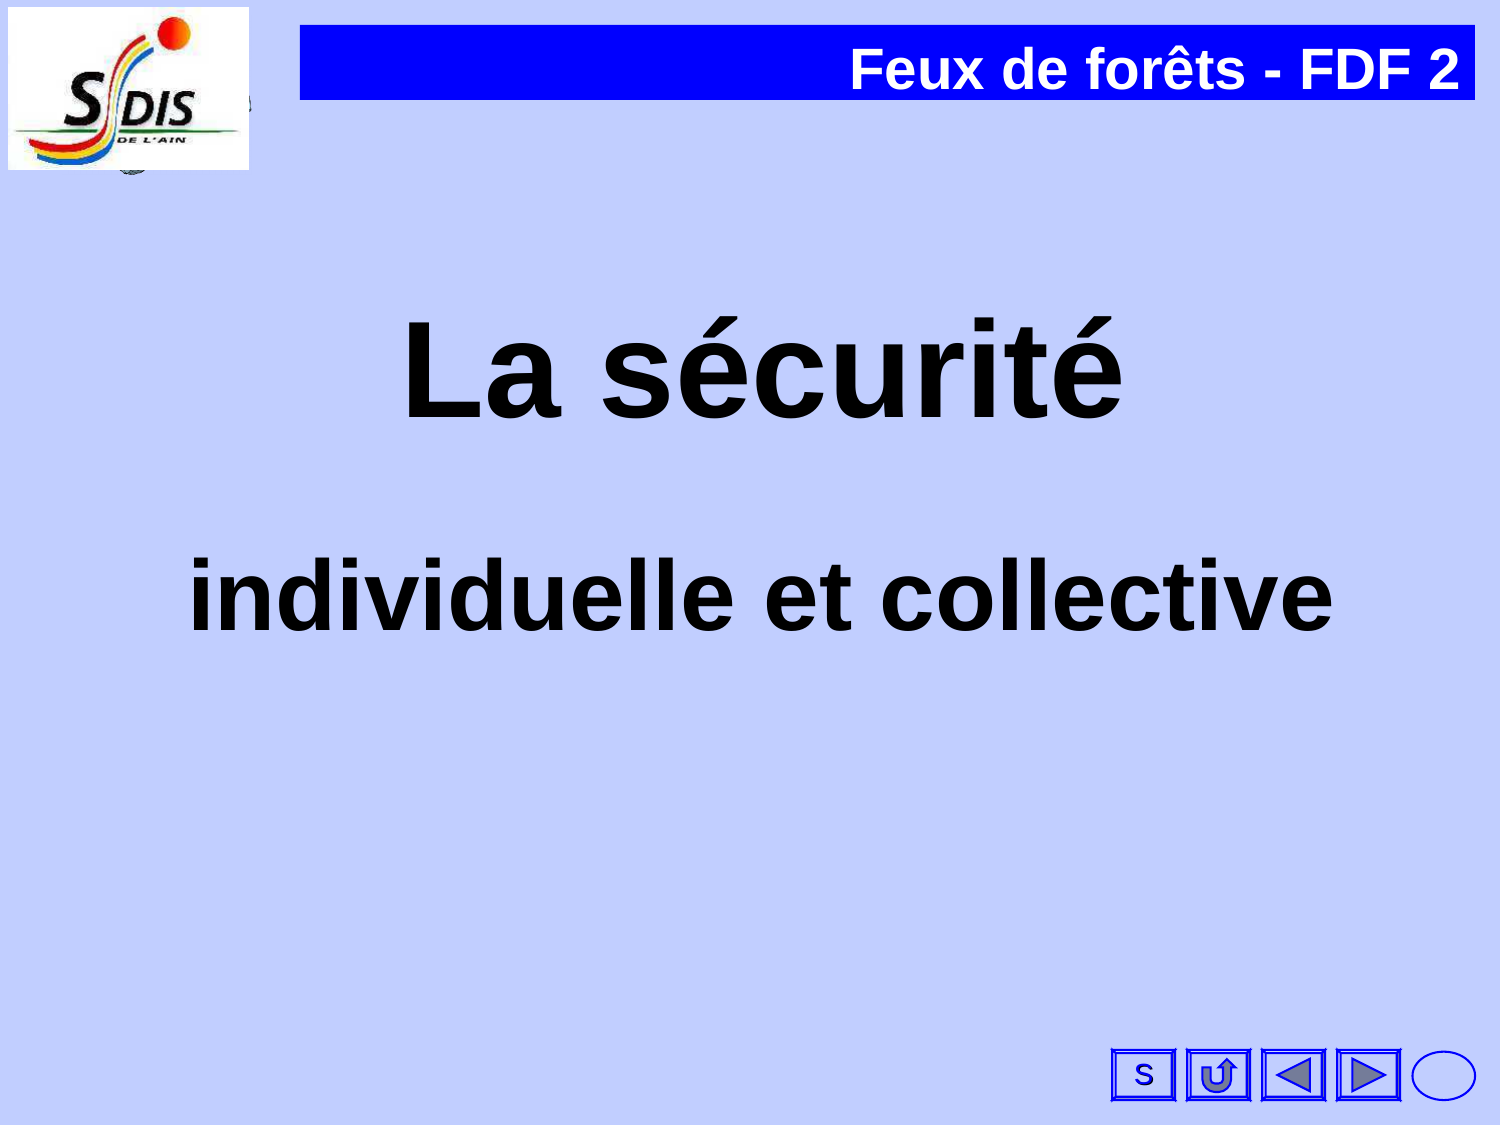

Feux de forêts - FDF 2
# La sécurité individuelle et collective